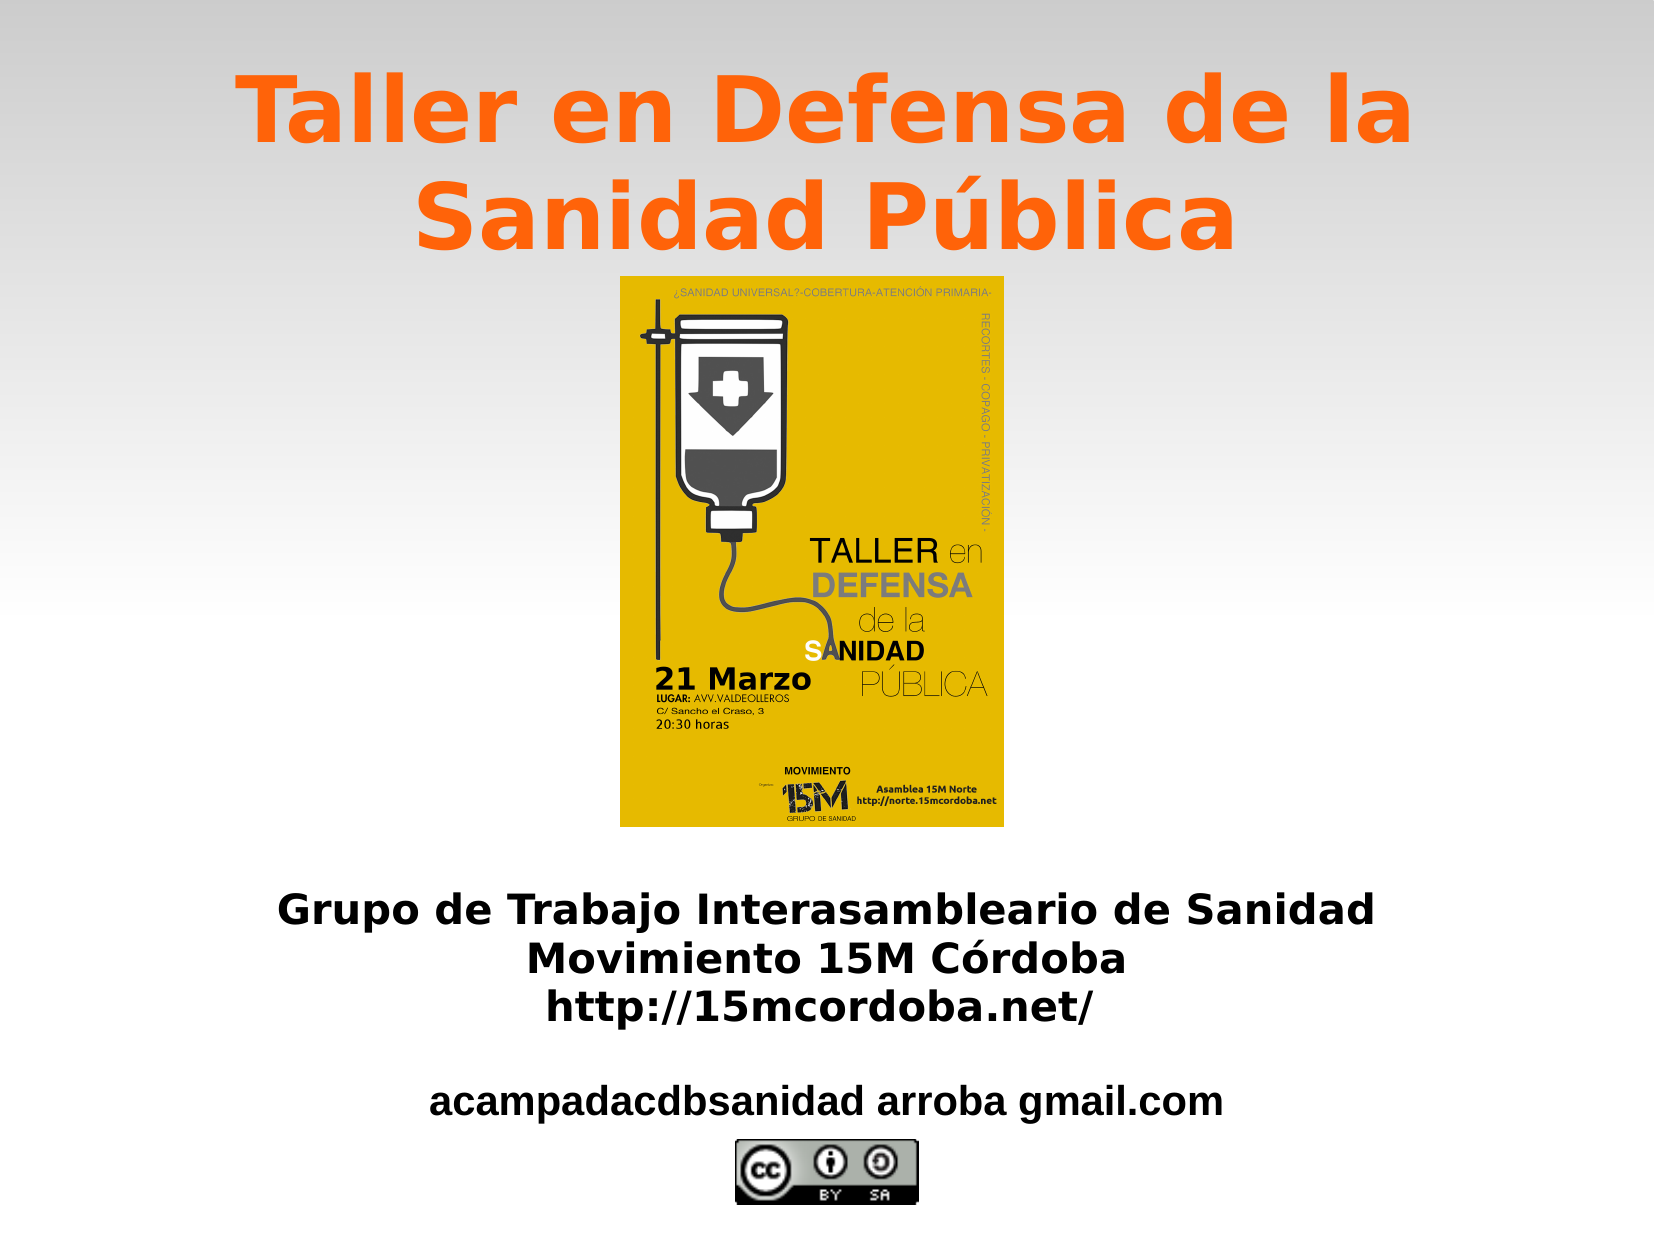

# Taller en Defensa de la Sanidad Pública
Grupo de Trabajo Interasambleario de Sanidad
Movimiento 15M Córdoba
http://15mcordoba.net/
acampadacdbsanidad arroba gmail.com
GdT Sanidad - Taller en Defensa de la Sanidad Pública
1